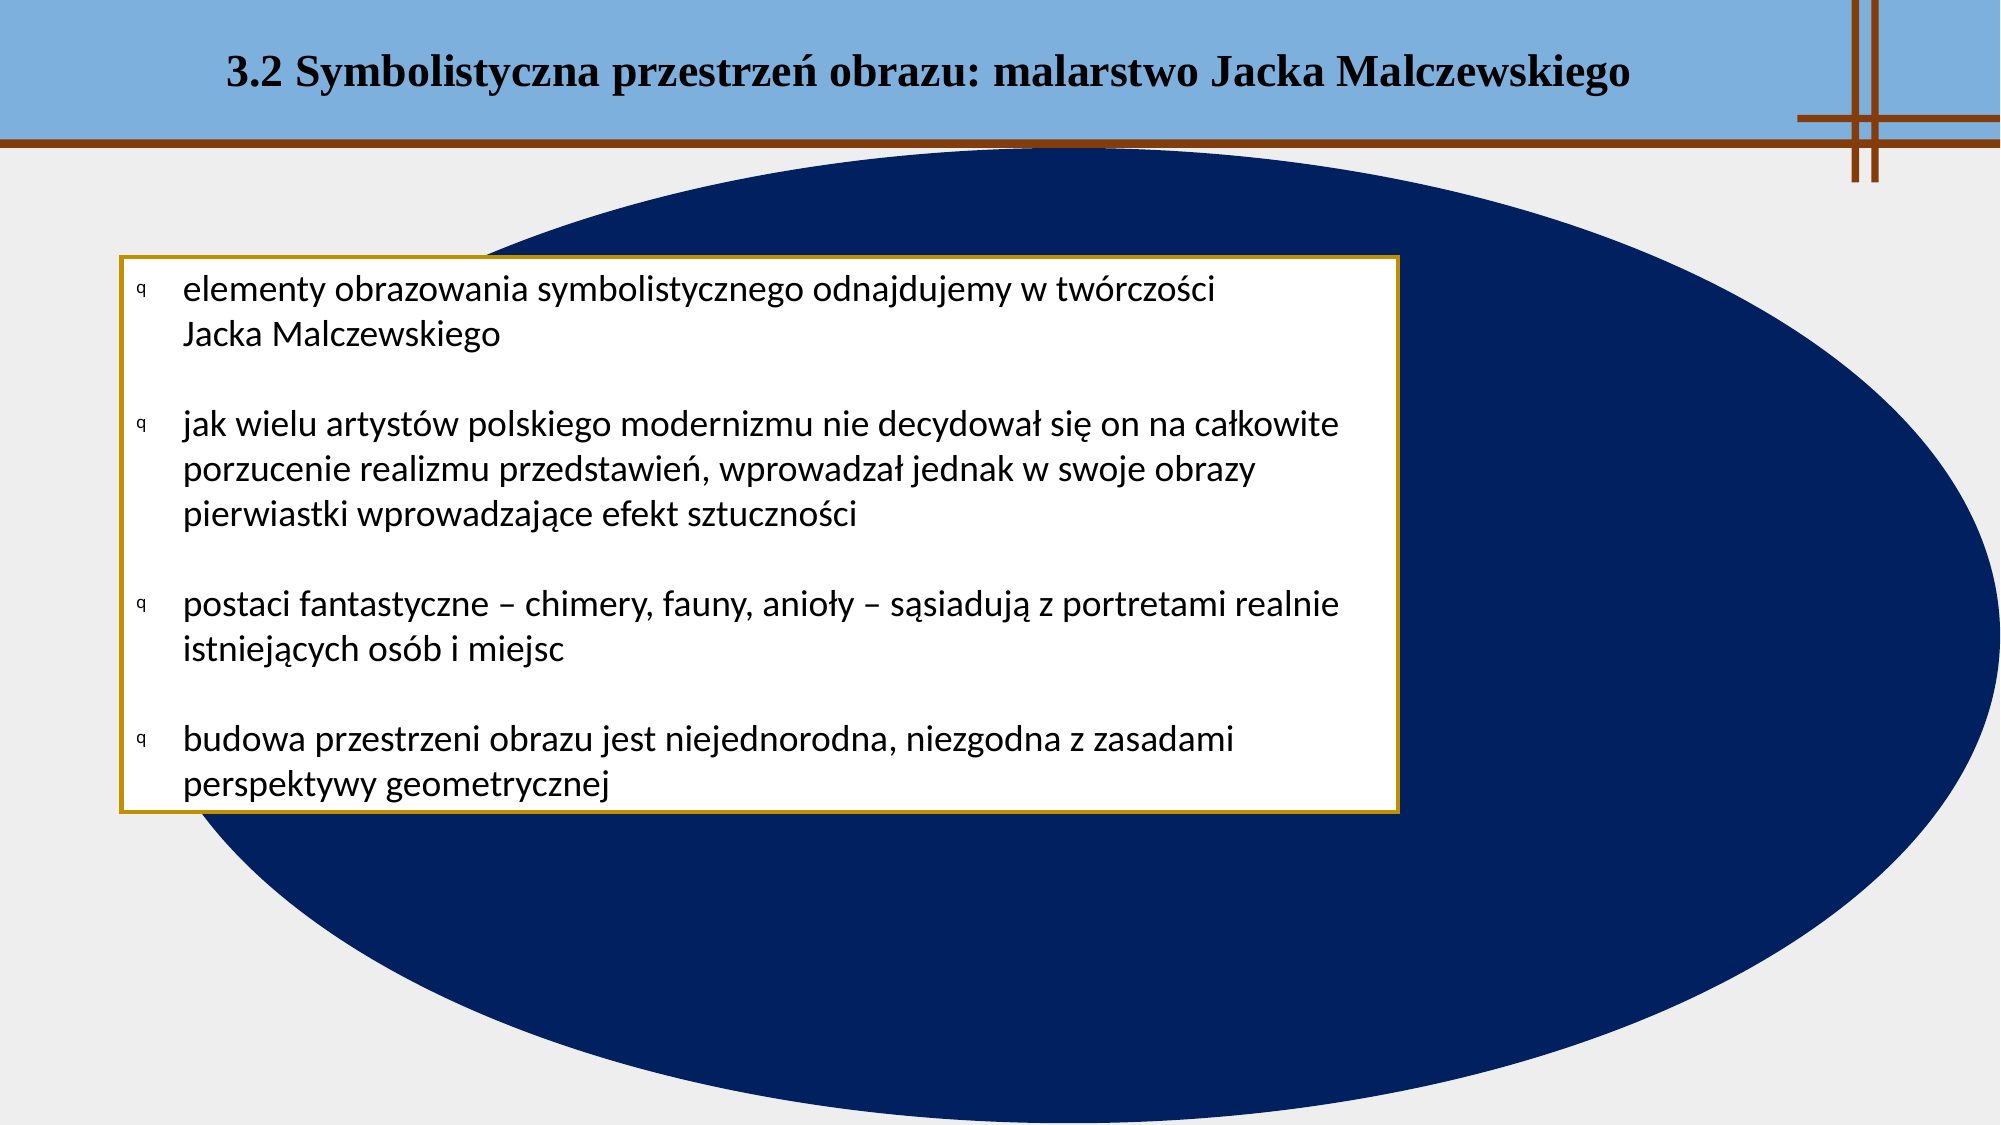

3.2 Symbolistyczna przestrzeń obrazu: malarstwo Jacka Malczewskiego
elementy obrazowania symbolistycznego odnajdujemy w twórczości
Jacka Malczewskiego
jak wielu artystów polskiego modernizmu nie decydował się on na całkowite porzucenie realizmu przedstawień, wprowadzał jednak w swoje obrazy pierwiastki wprowadzające efekt sztuczności
postaci fantastyczne – chimery, fauny, anioły – sąsiadują z portretami realnie istniejących osób i miejsc
budowa przestrzeni obrazu jest niejednorodna, niezgodna z zasadami perspektywy geometrycznej